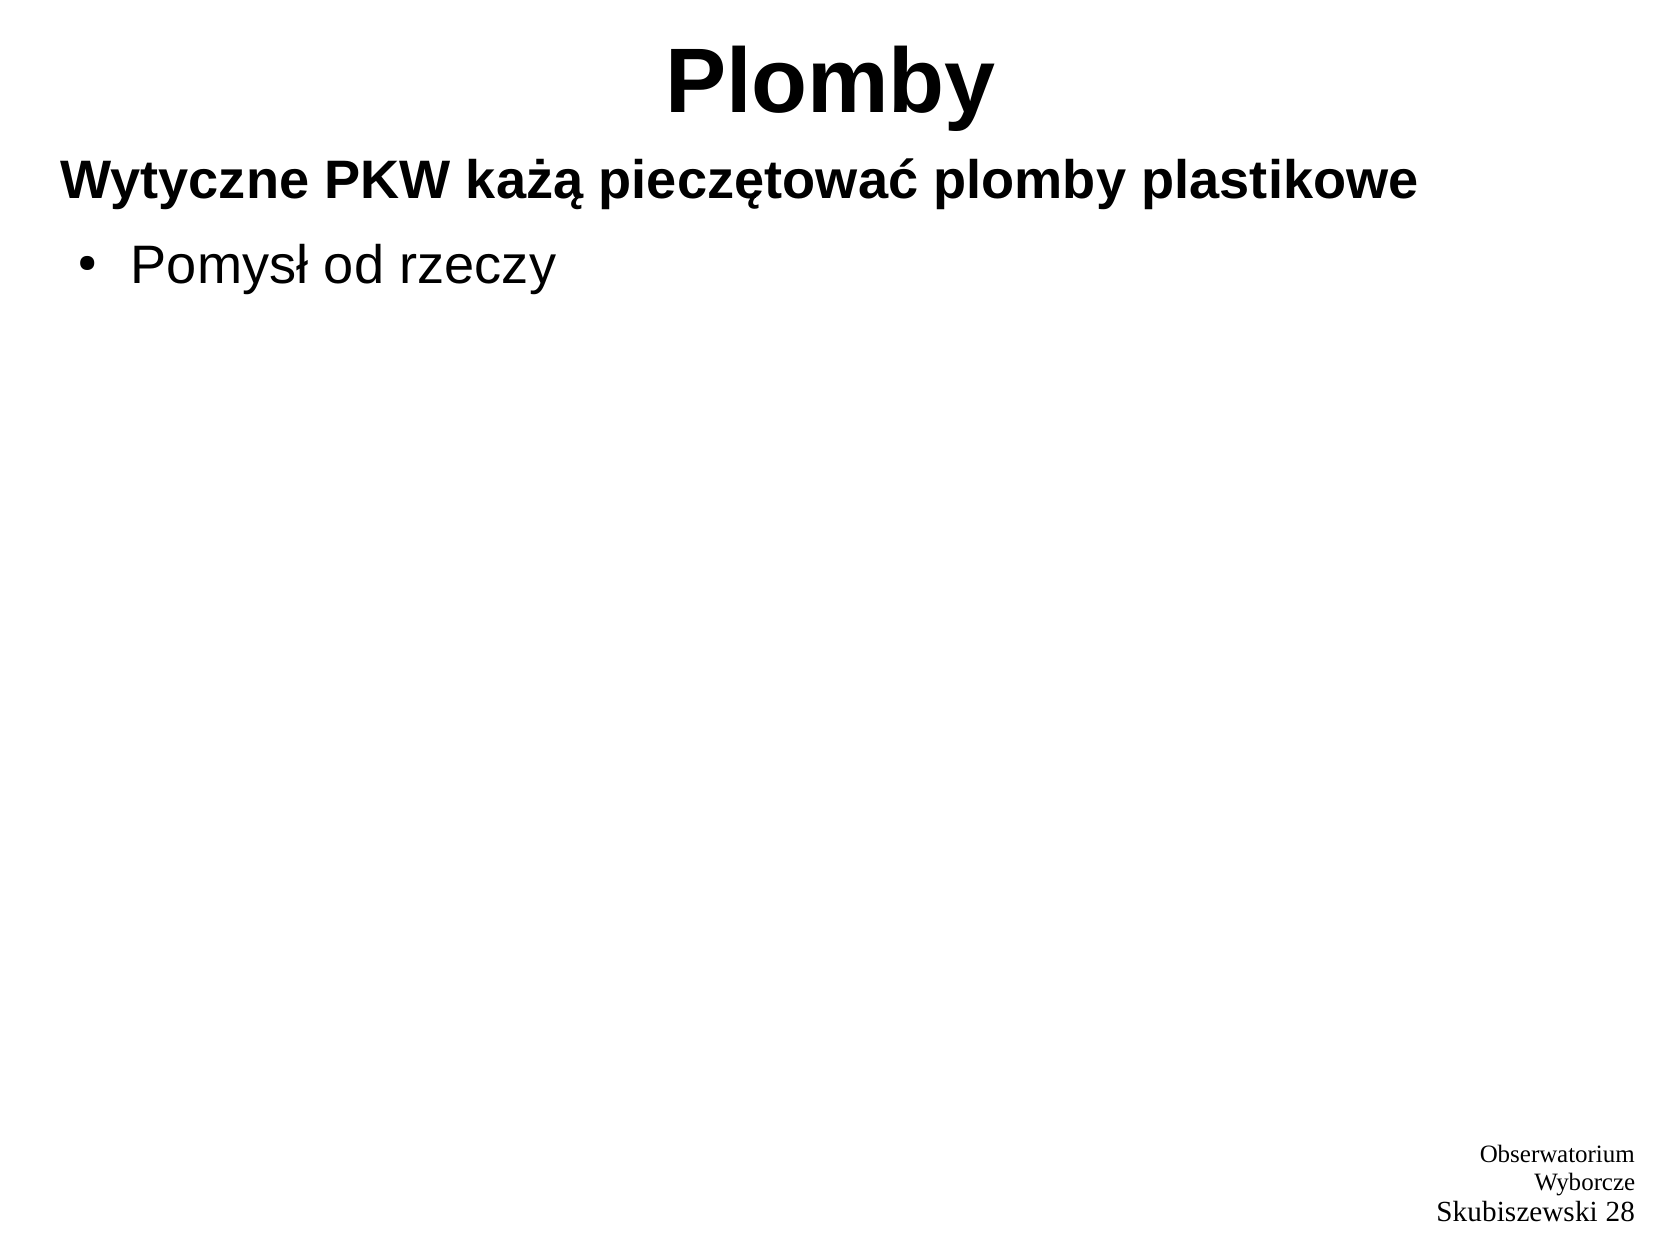

# Plomby
Wytyczne PKW każą pieczętować plomby plastikowe
Pomysł od rzeczy
28